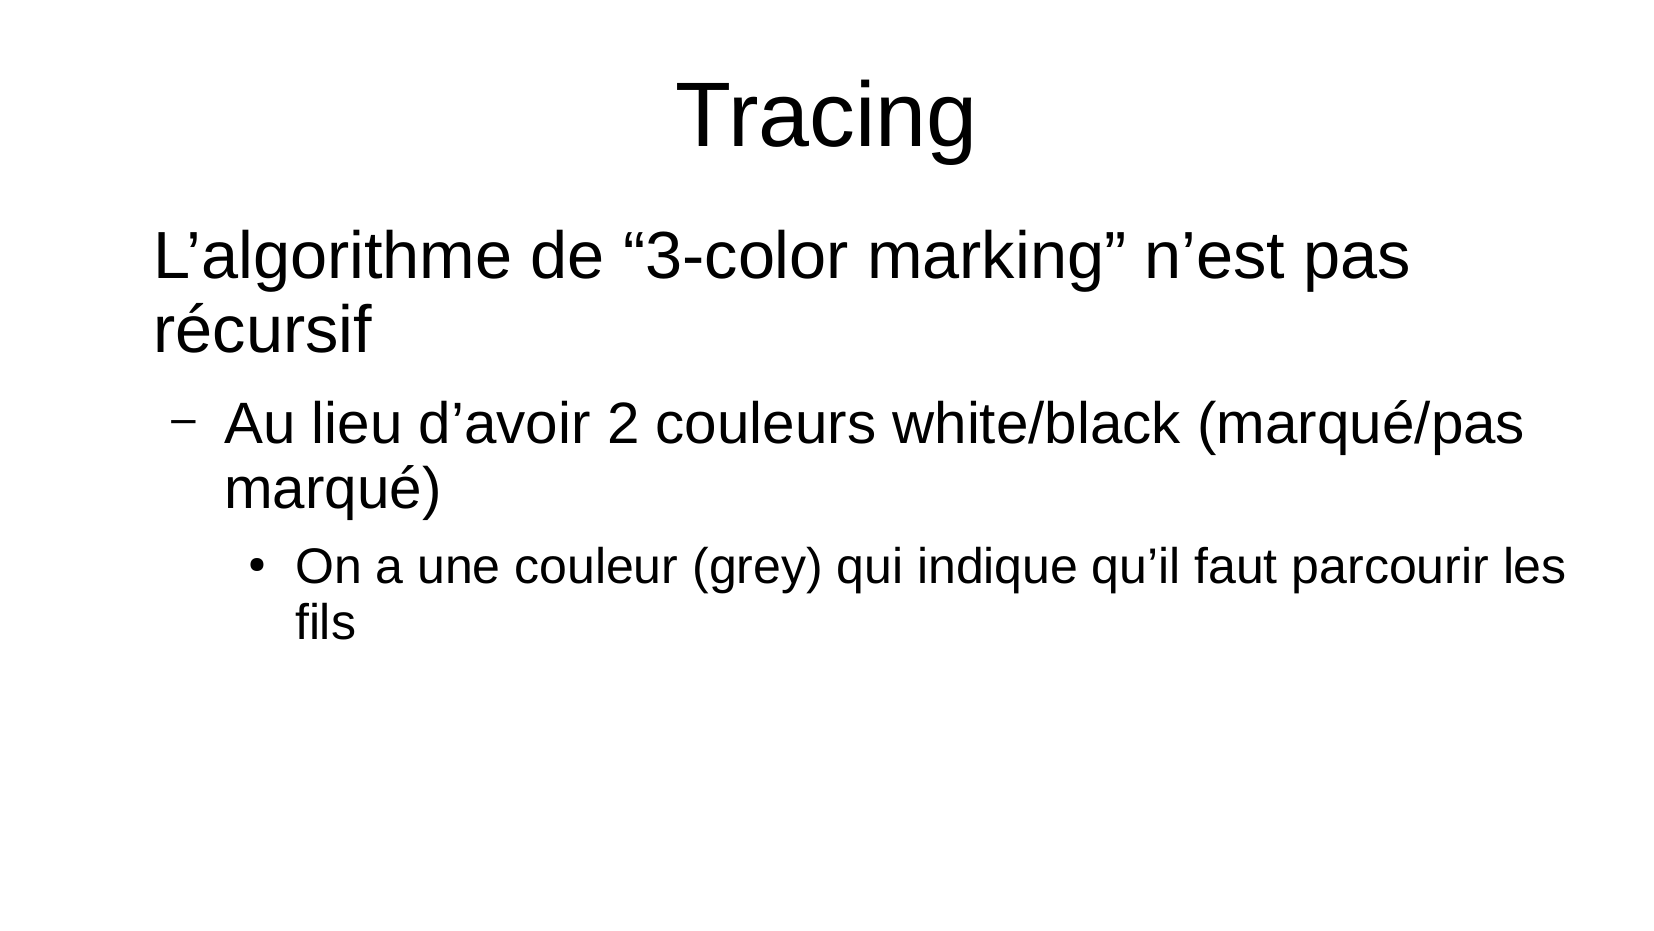

# Tracing
L’algorithme de “3-color marking” n’est pas récursif
Au lieu d’avoir 2 couleurs white/black (marqué/pas marqué)
On a une couleur (grey) qui indique qu’il faut parcourir les fils